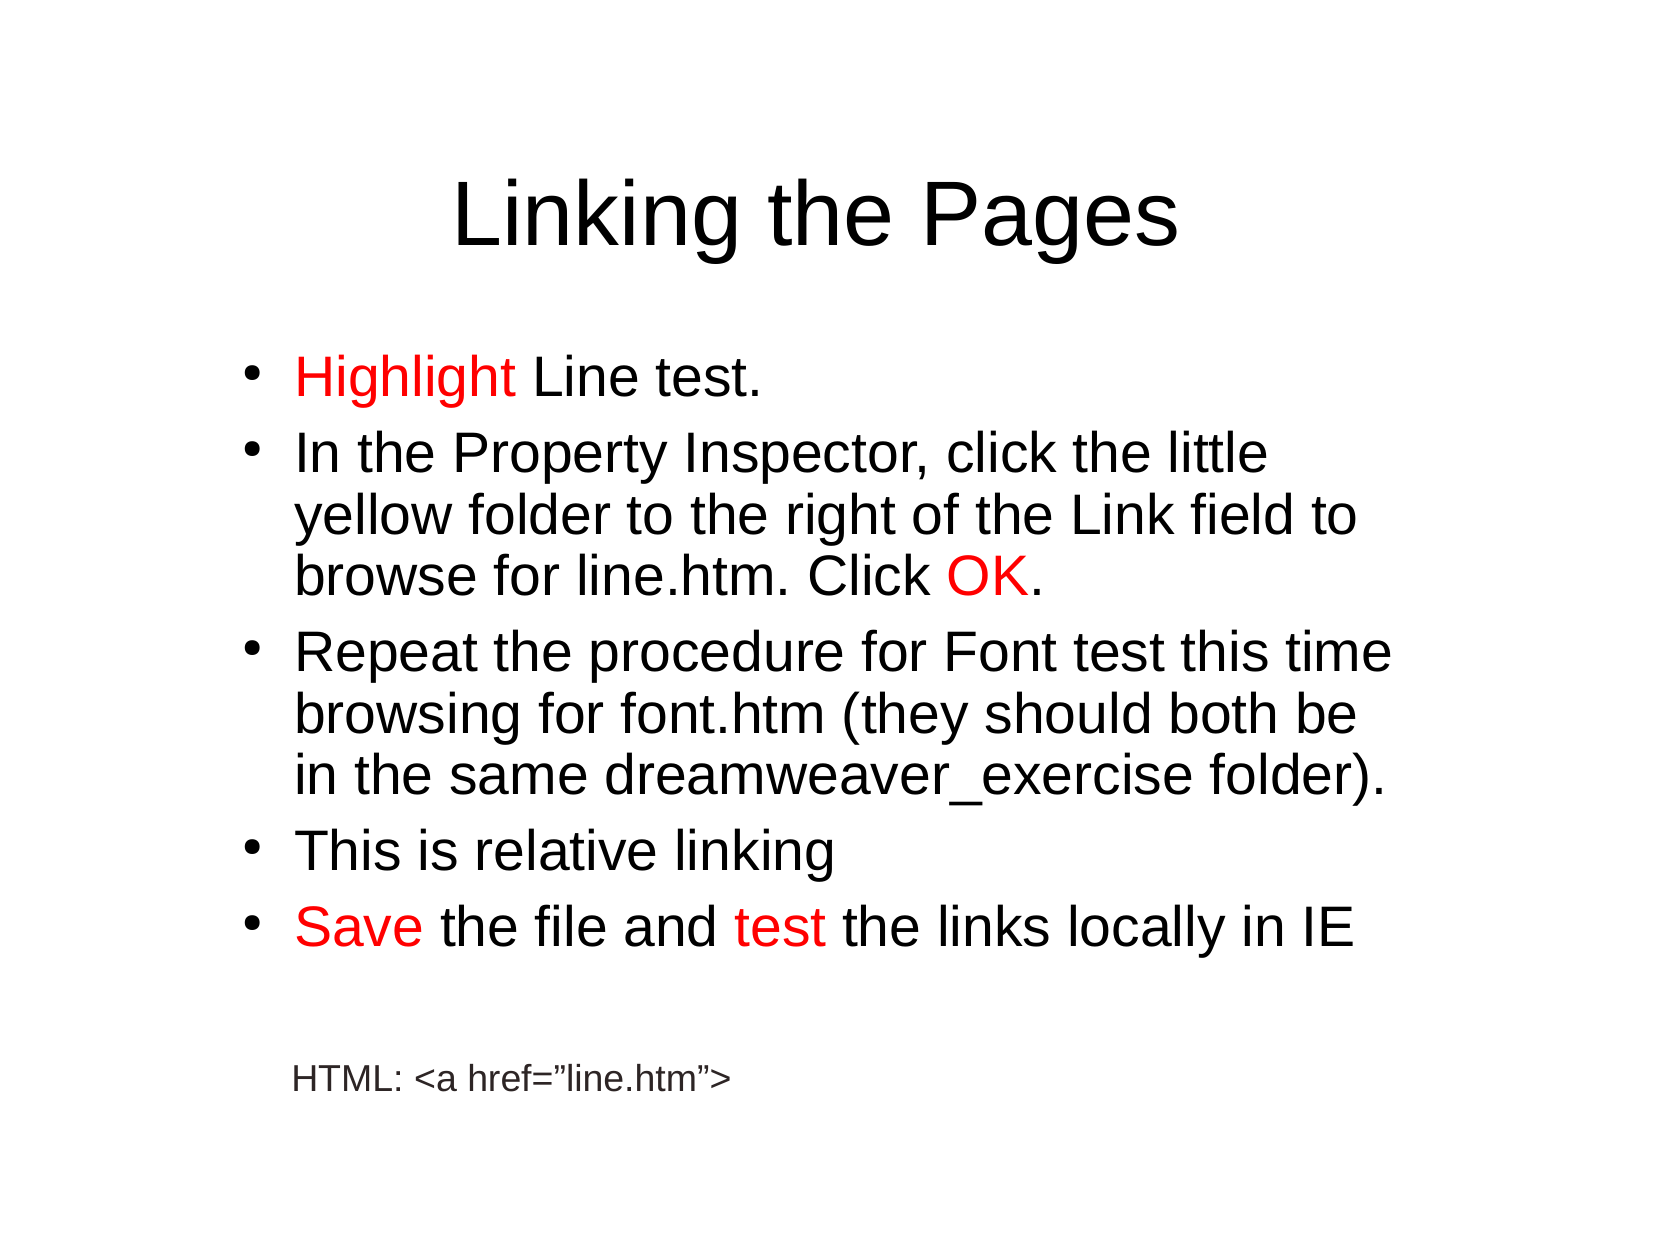

# Linking the Pages
Highlight Line test.
In the Property Inspector, click the little yellow folder to the right of the Link field to browse for line.htm. Click OK.
Repeat the procedure for Font test this time browsing for font.htm (they should both be in the same dreamweaver_exercise folder).
This is relative linking
Save the file and test the links locally in IE
HTML: <a href=”line.htm”>